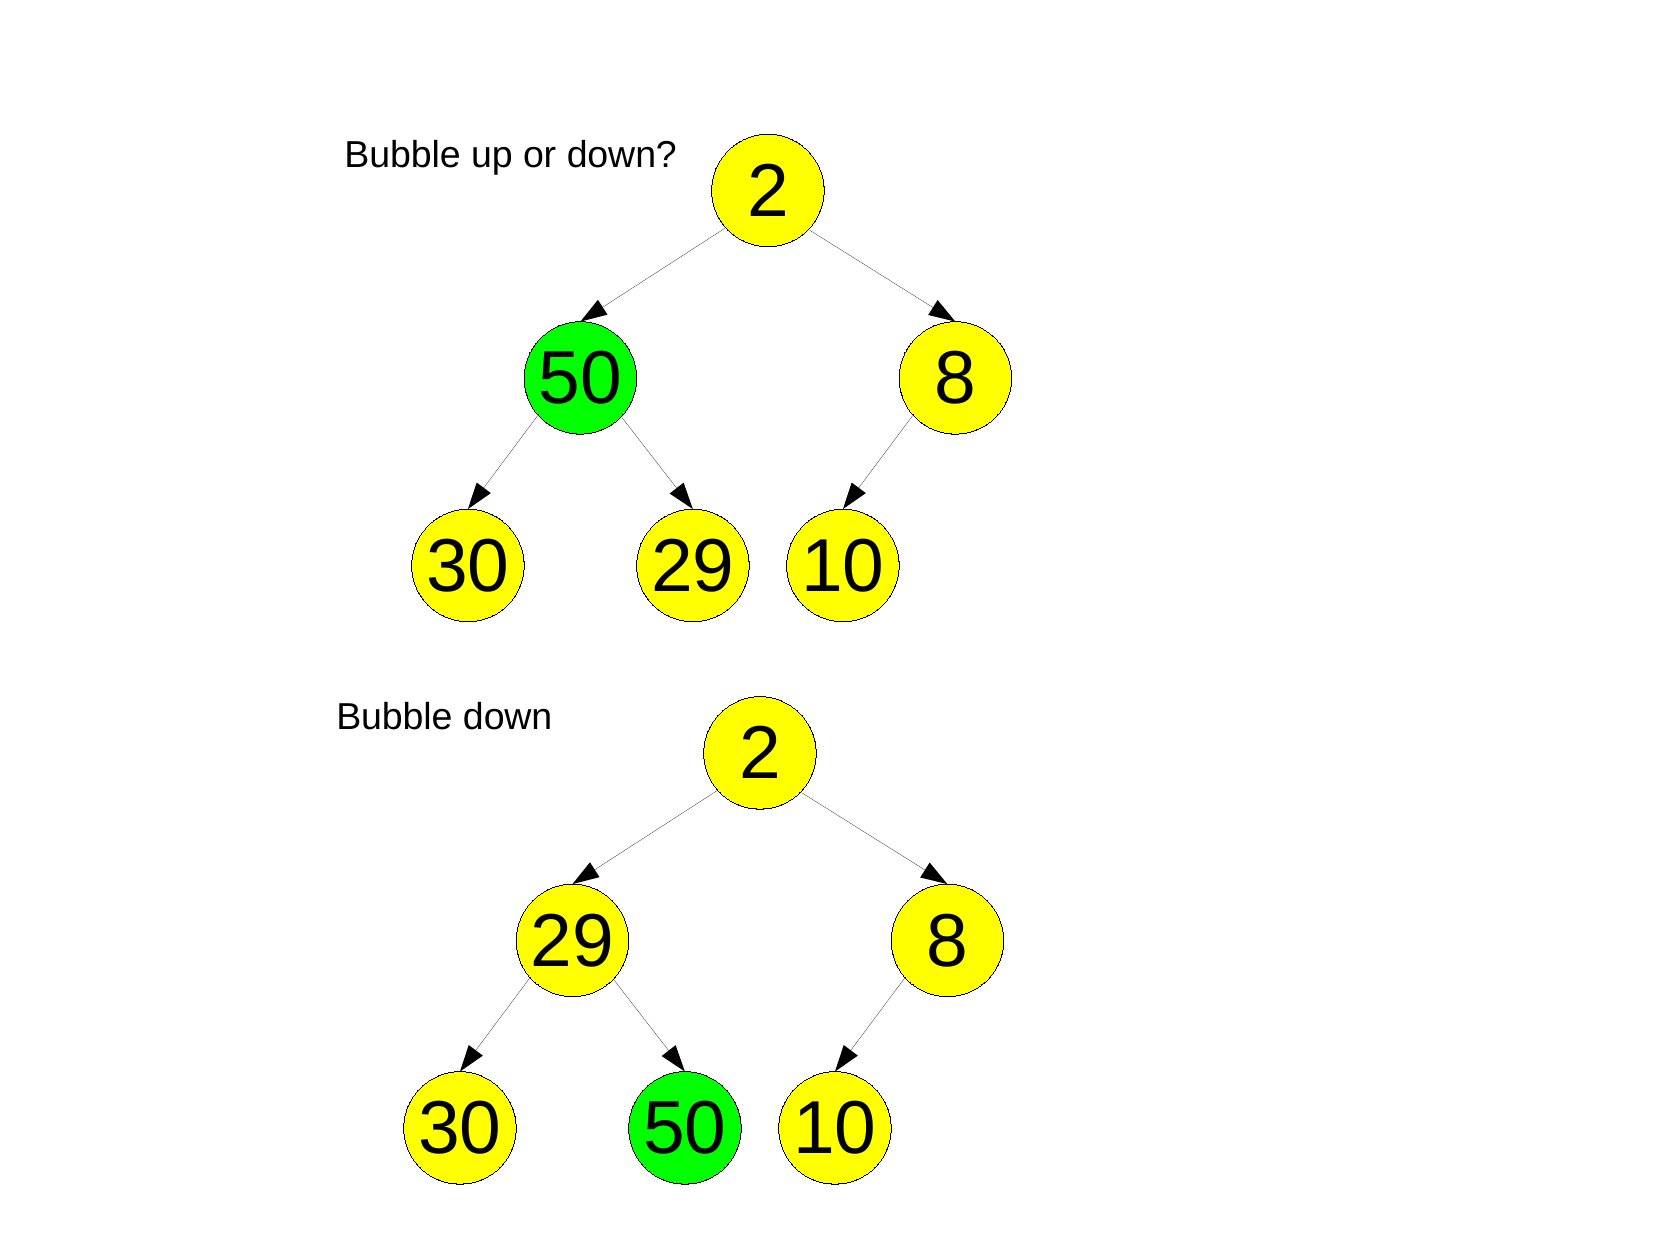

Bubble up or down?
2
50
8
30
29
10
Bubble down
2
29
8
30
50
10